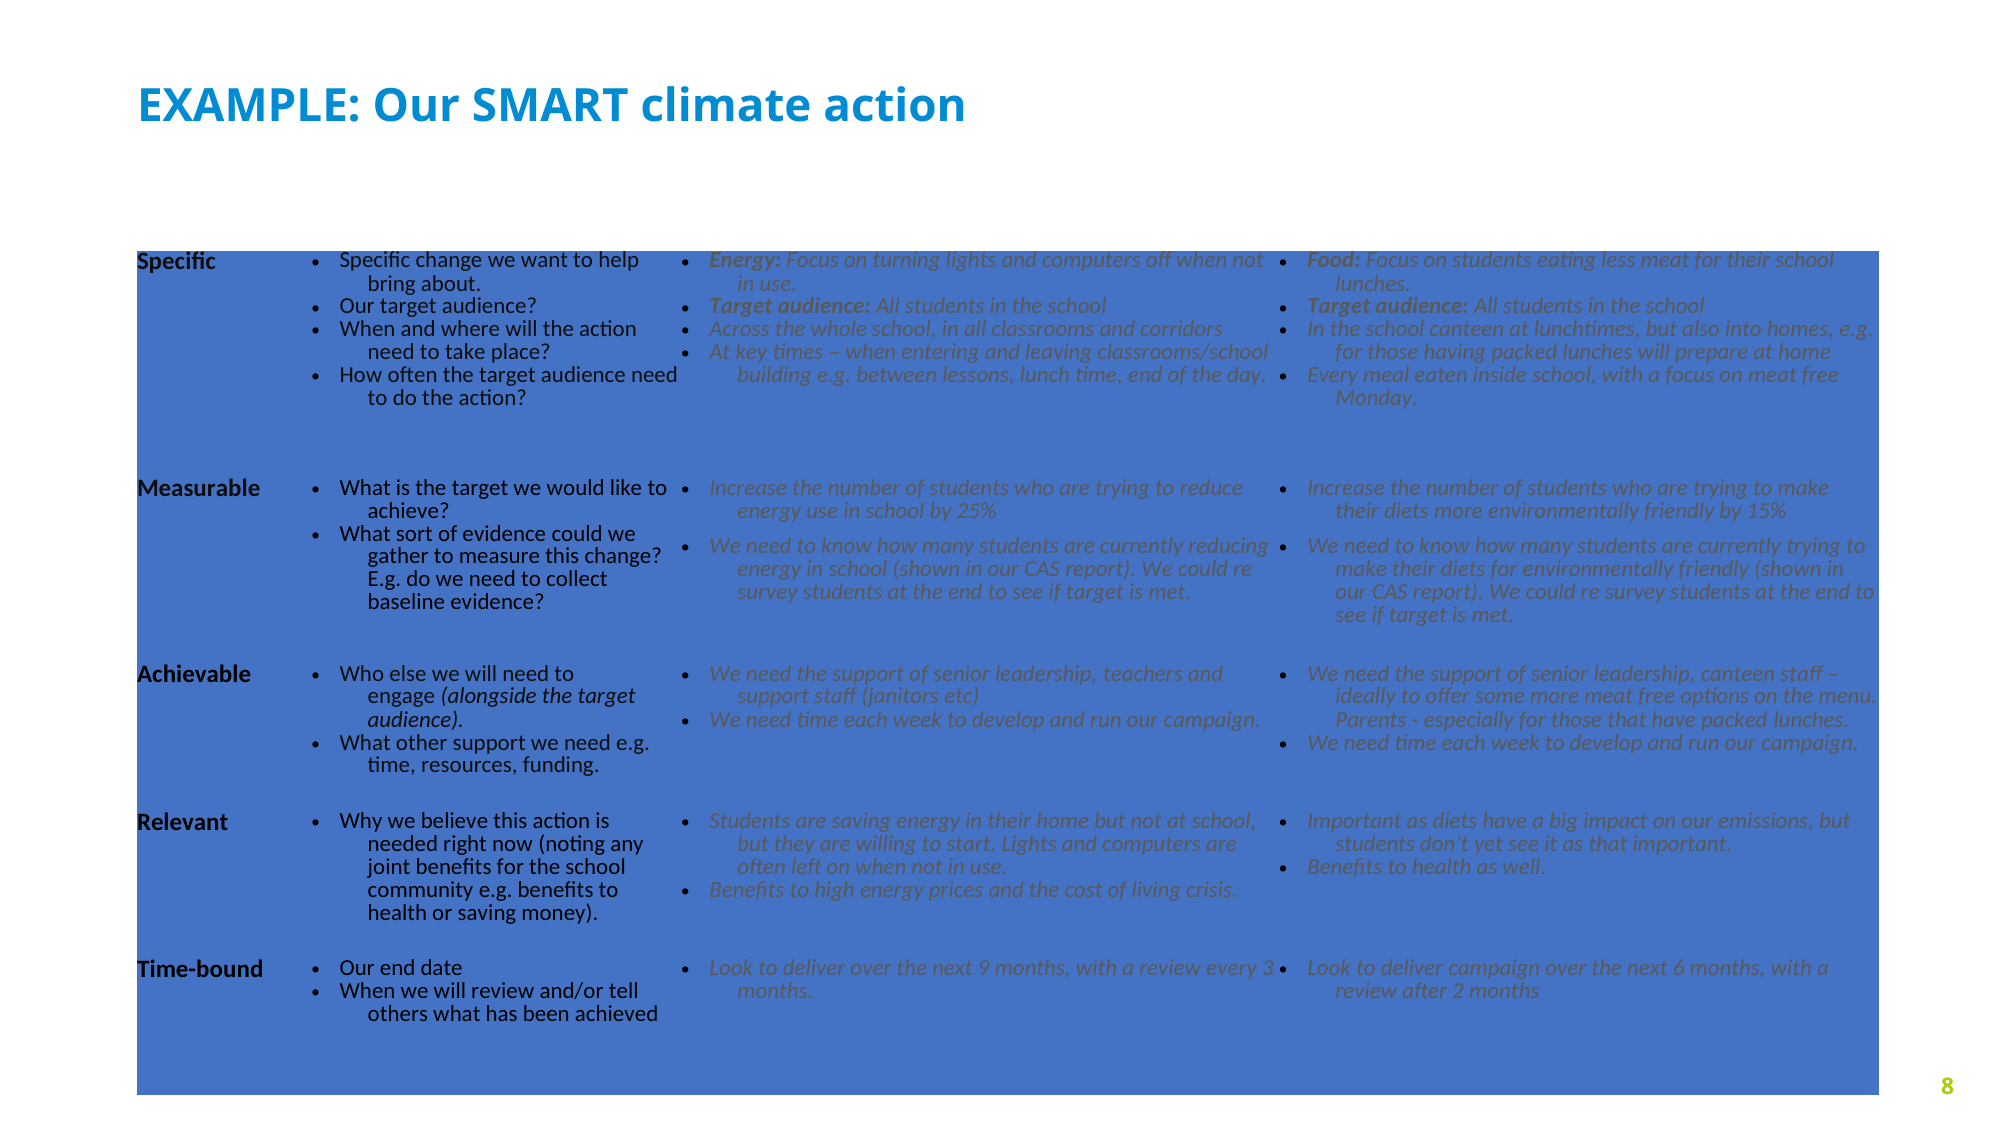

EXAMPLE: Our SMART climate action
| Specific | Specific change we want to help bring about. Our target audience? When and where will the action need to take place? How often the target audience need to do the action? | Energy: Focus on turning lights and computers off when not in use.  Target audience: All students in the school Across the whole school, in all classrooms and corridors  At key times – when entering and leaving classrooms/school building e.g. between lessons, lunch time, end of the day. | Food: Focus on students eating less meat for their school lunches.  Target audience: All students in the school In the school canteen at lunchtimes, but also into homes, e.g. for those having packed lunches will prepare at home Every meal eaten inside school, with a focus on meat free Monday. |
| --- | --- | --- | --- |
| Measurable | What is the target we would like to achieve? What sort of evidence could we gather to measure this change? E.g. do we need to collect baseline evidence? | Increase the number of students who are trying to reduce energy use in school by 25% We need to know how many students are currently reducing energy in school (shown in our CAS report). We could re survey students at the end to see if target is met. | Increase the number of students who are trying to make their diets more environmentally friendly by 15% We need to know how many students are currently trying to make their diets for environmentally friendly (shown in our CAS report). We could re survey students at the end to see if target is met. |
| Achievable | Who else we will need to engage (alongside the target audience). What other support we need e.g. time, resources, funding. | We need the support of senior leadership, teachers and support staff (janitors etc) We need time each week to develop and run our campaign. | We need the support of senior leadership, canteen staff – ideally to offer some more meat free options on the menu. Parents - especially for those that have packed lunches.  We need time each week to develop and run our campaign. |
| Relevant | Why we believe this action is needed right now (noting any joint benefits for the school community e.g. benefits to health or saving money). | Students are saving energy in their home but not at school, but they are willing to start. Lights and computers are often left on when not in use. Benefits to high energy prices and the cost of living crisis. | Important as diets have a big impact on our emissions, but students don’t yet see it as that important.  Benefits to health as well. |
| Time-bound | Our end date When we will review and/or tell others what has been achieved | Look to deliver over the next 9 months, with a review every 3 months. | Look to deliver campaign over the next 6 months, with a review after 2 months |
8